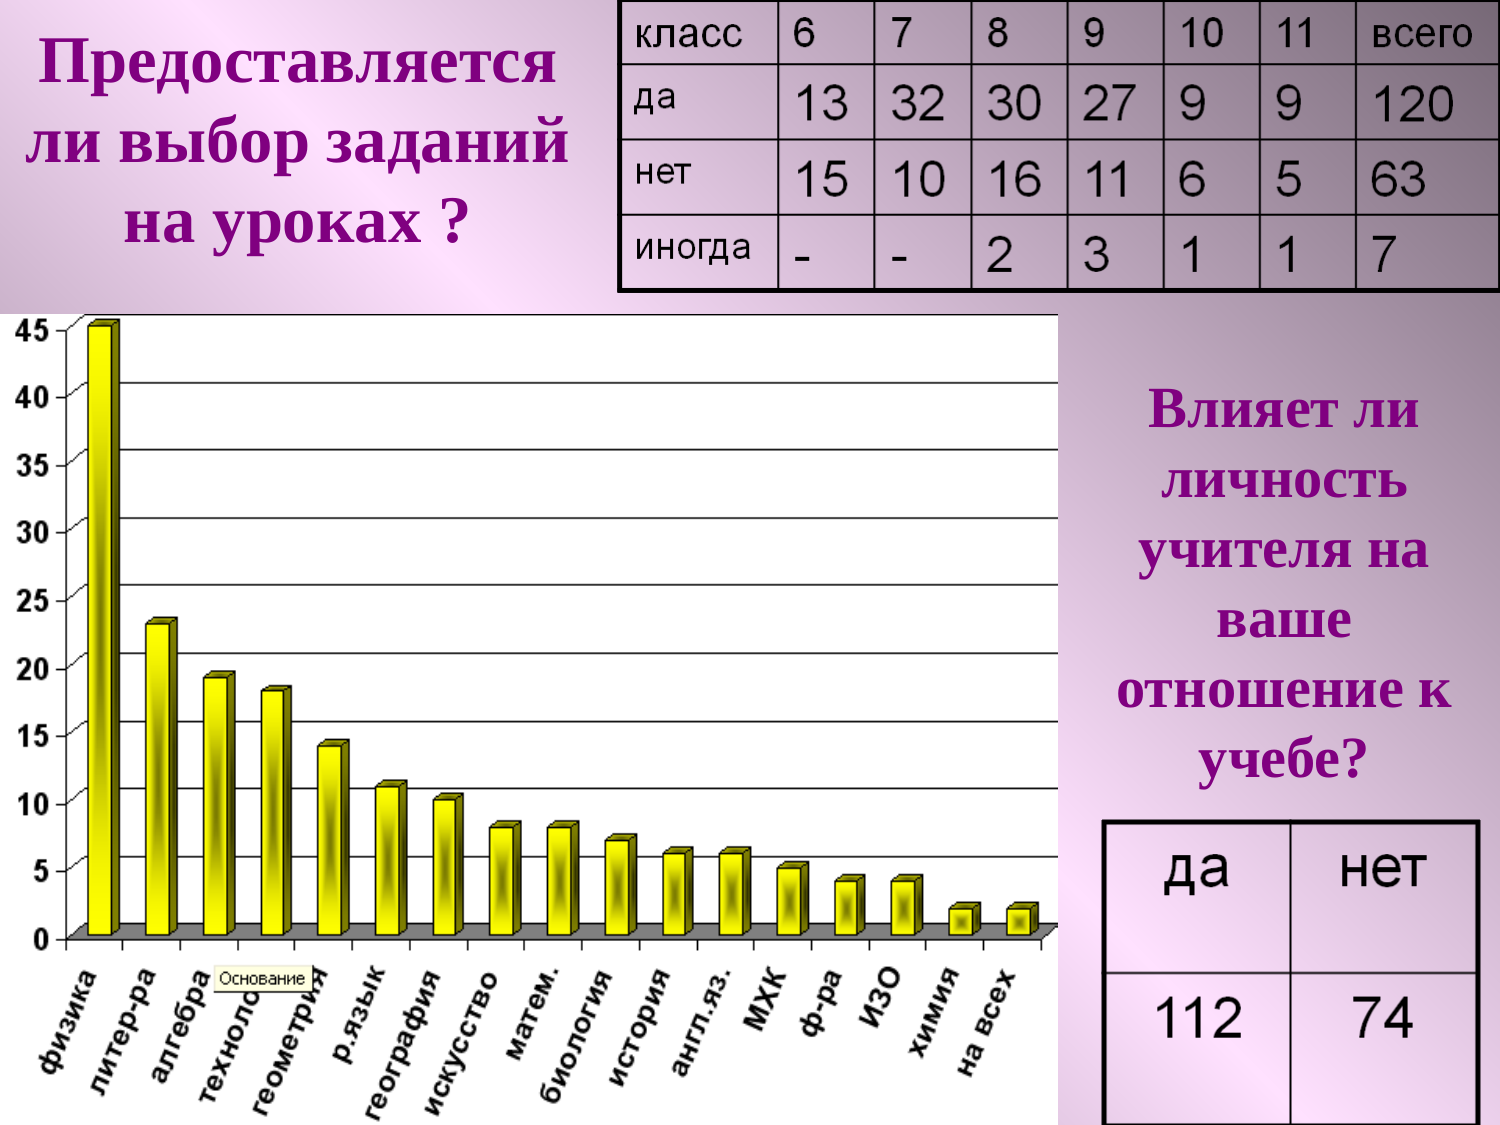

# Предоставляется ли выбор заданий на уроках ?
Влияет ли личность учителя на ваше отношение к учебе?